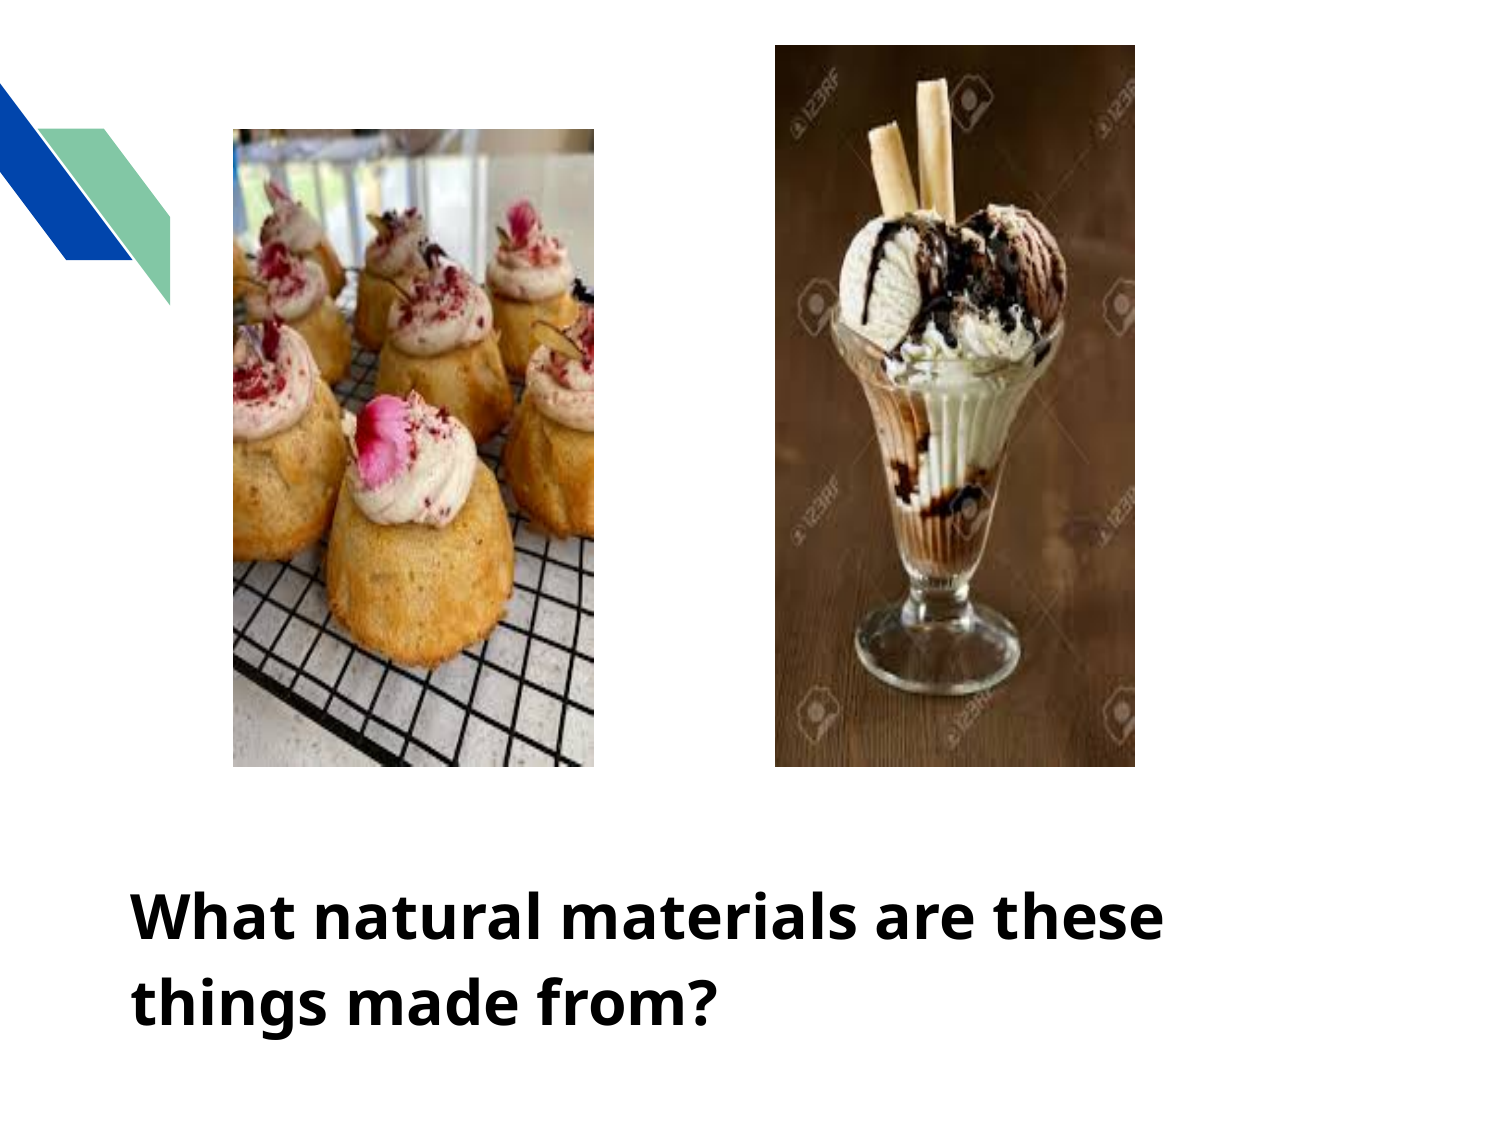

#
What natural materials are these things made from?